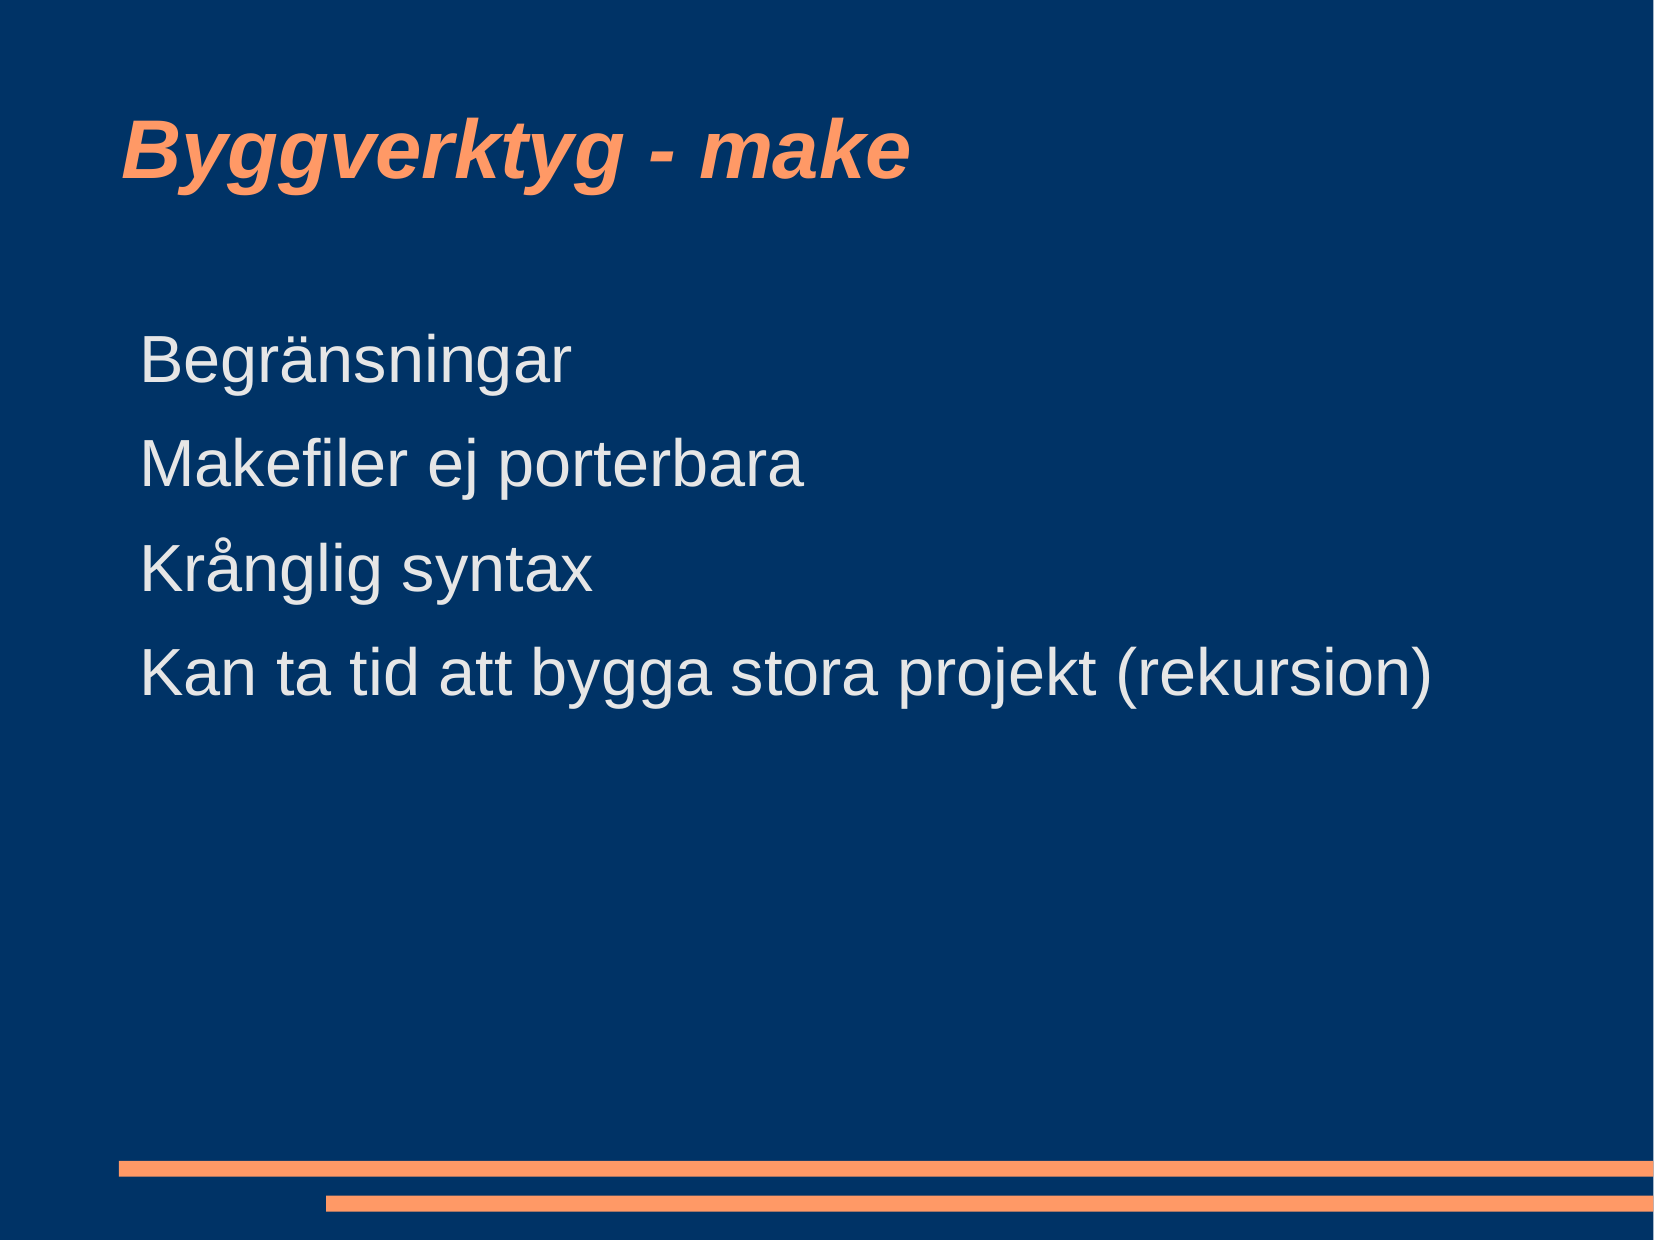

# Byggverktyg - make
Begränsningar
Makefiler ej porterbara
Krånglig syntax
Kan ta tid att bygga stora projekt (rekursion)